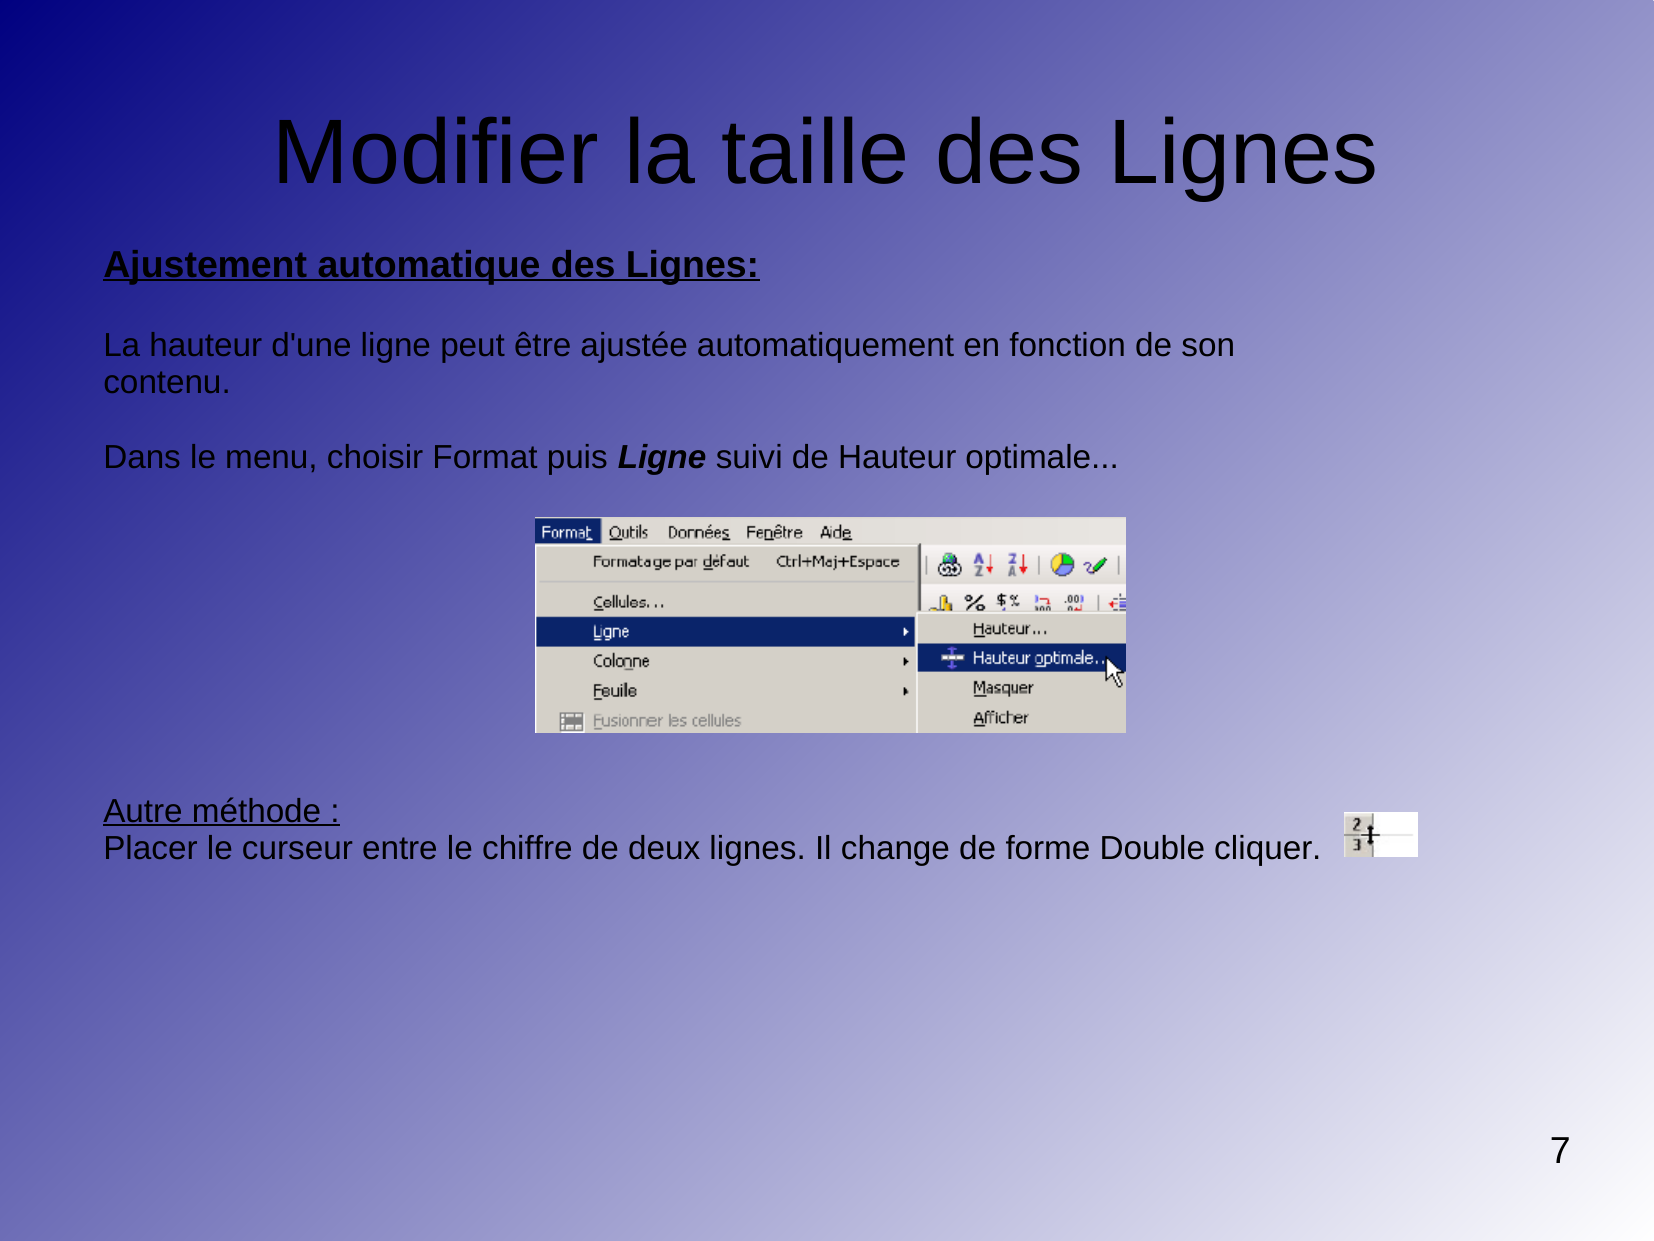

# Modifier la taille des Lignes
Ajustement automatique des Lignes:
La hauteur d'une ligne peut être ajustée automatiquement en fonction de son
contenu.
Dans le menu, choisir Format puis Ligne suivi de Hauteur optimale...
Autre méthode :
Placer le curseur entre le chiffre de deux lignes. Il change de forme Double cliquer.
7